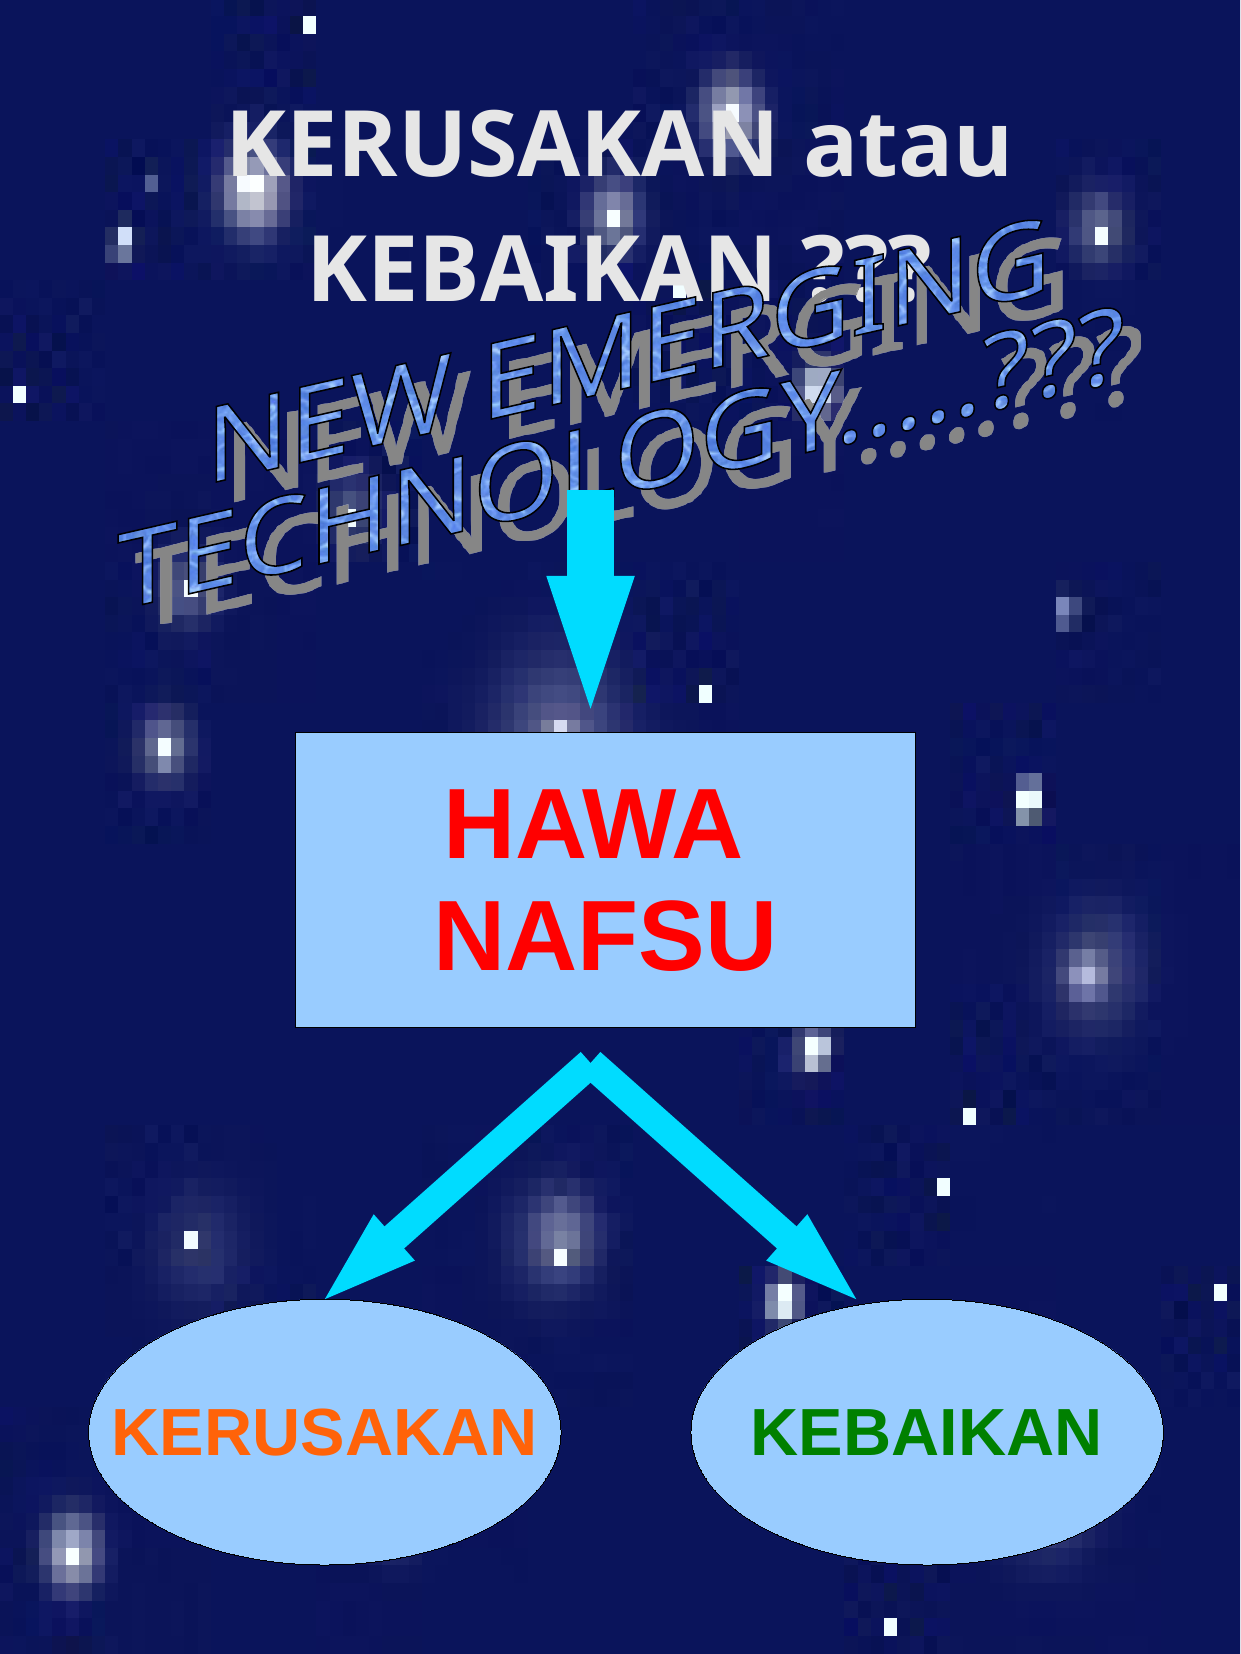

# KERUSAKAN atau KEBAIKAN ???
NEW EMERGING
TECHNOLOGY.....???
HAWA
NAFSU
KERUSAKAN
KEBAIKAN